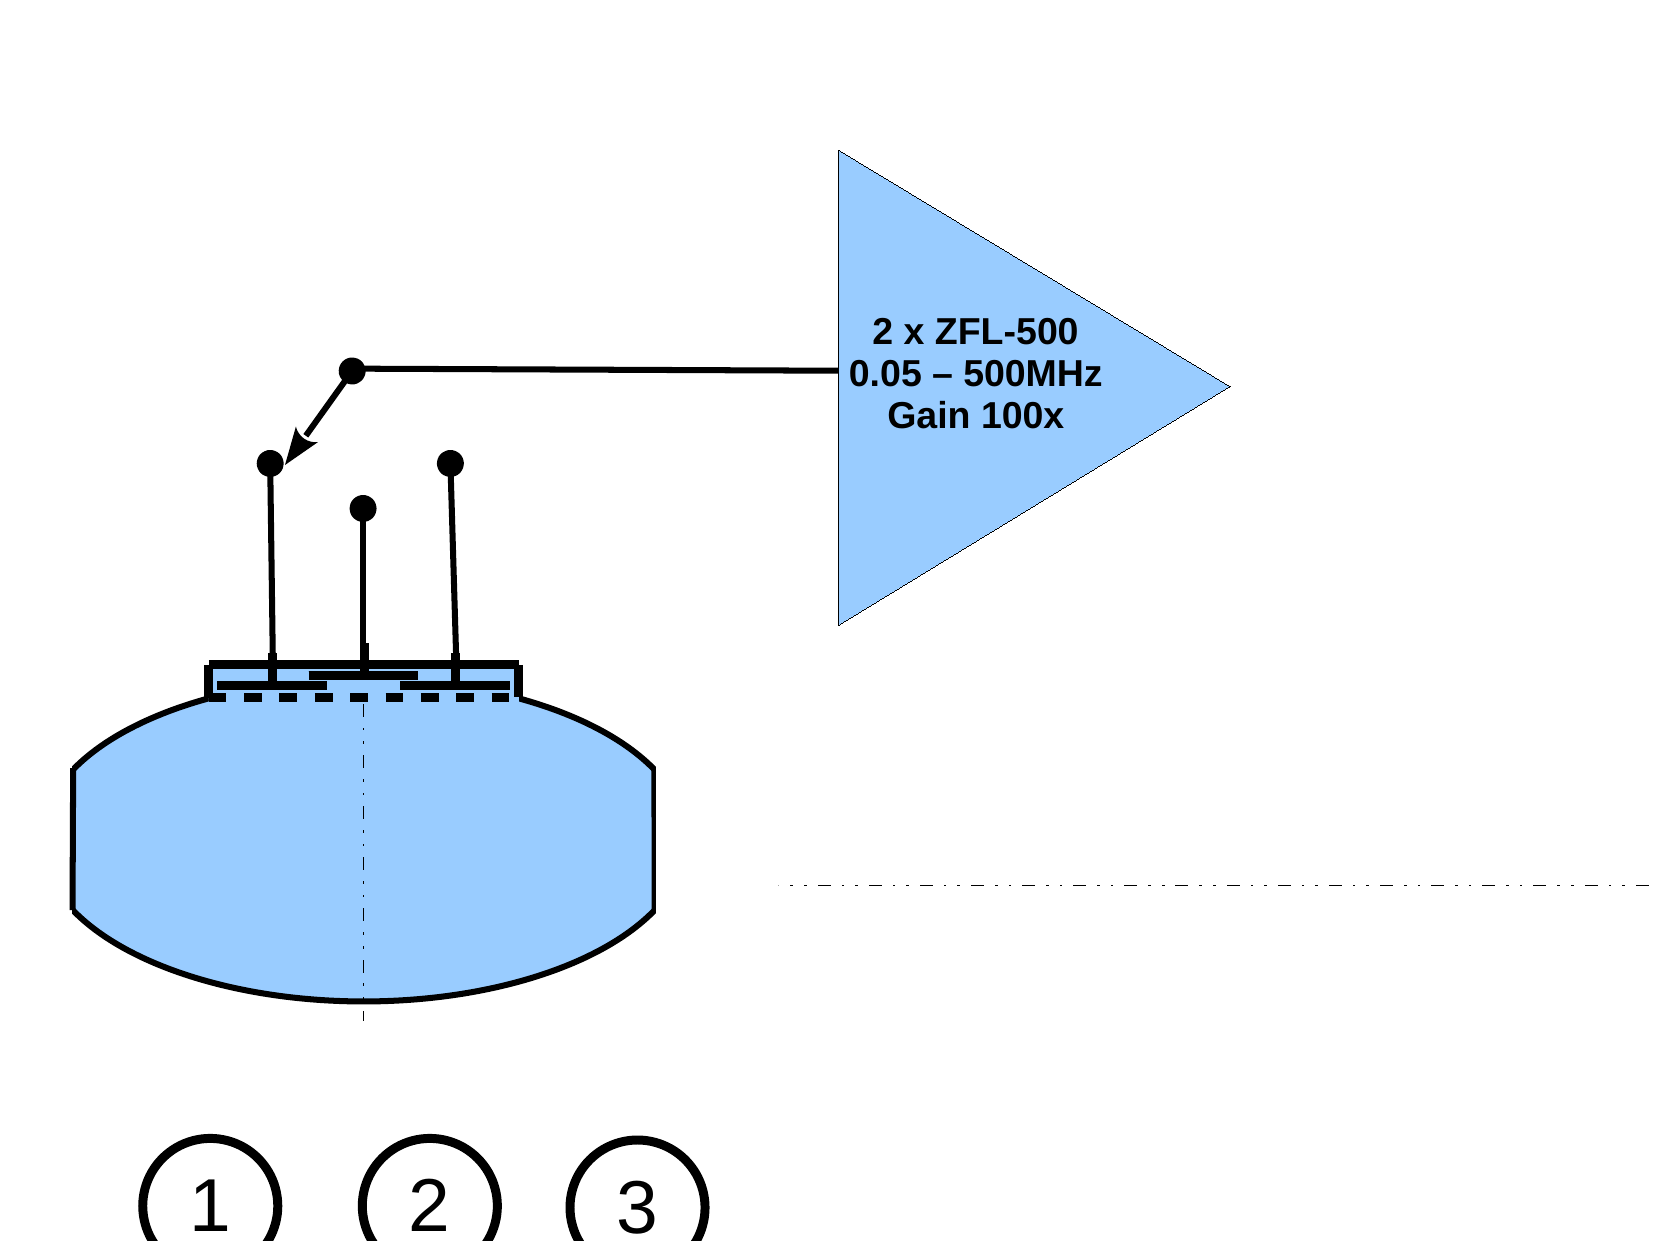

2 x ZFL-500
0.05 – 500MHz
Gain 100x
1
2
3